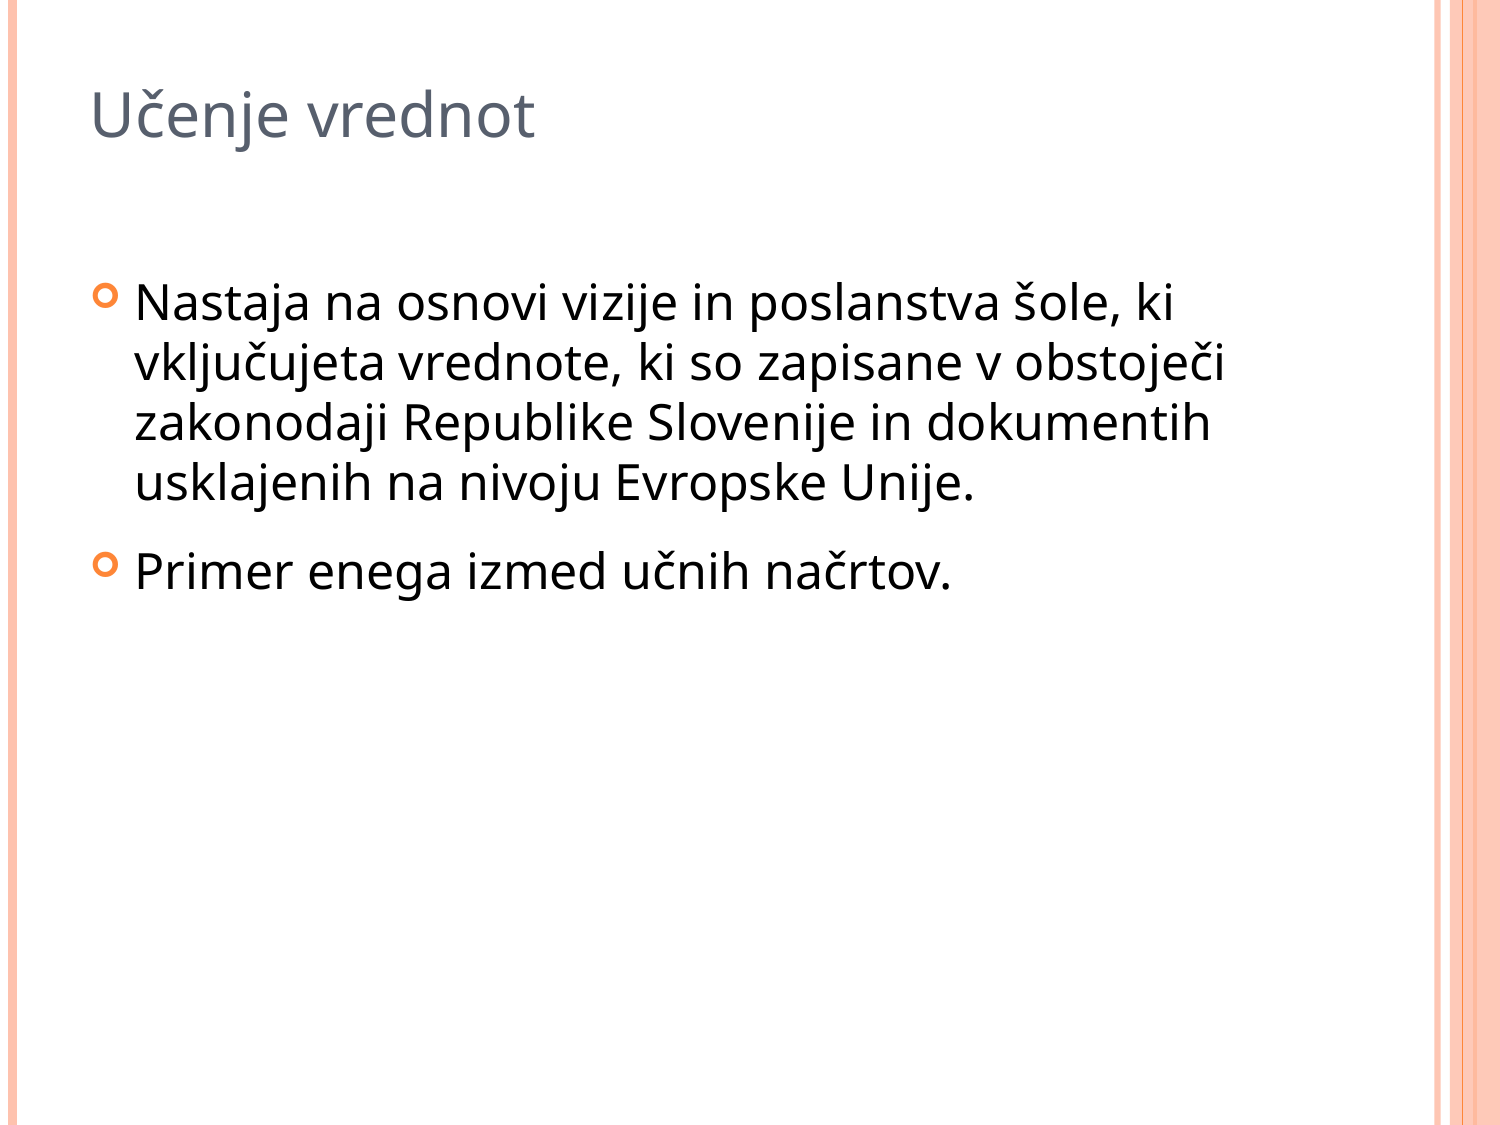

# Učenje vrednot
Nastaja na osnovi vizije in poslanstva šole, ki vključujeta vrednote, ki so zapisane v obstoječi zakonodaji Republike Slovenije in dokumentih usklajenih na nivoju Evropske Unije.
Primer enega izmed učnih načrtov.